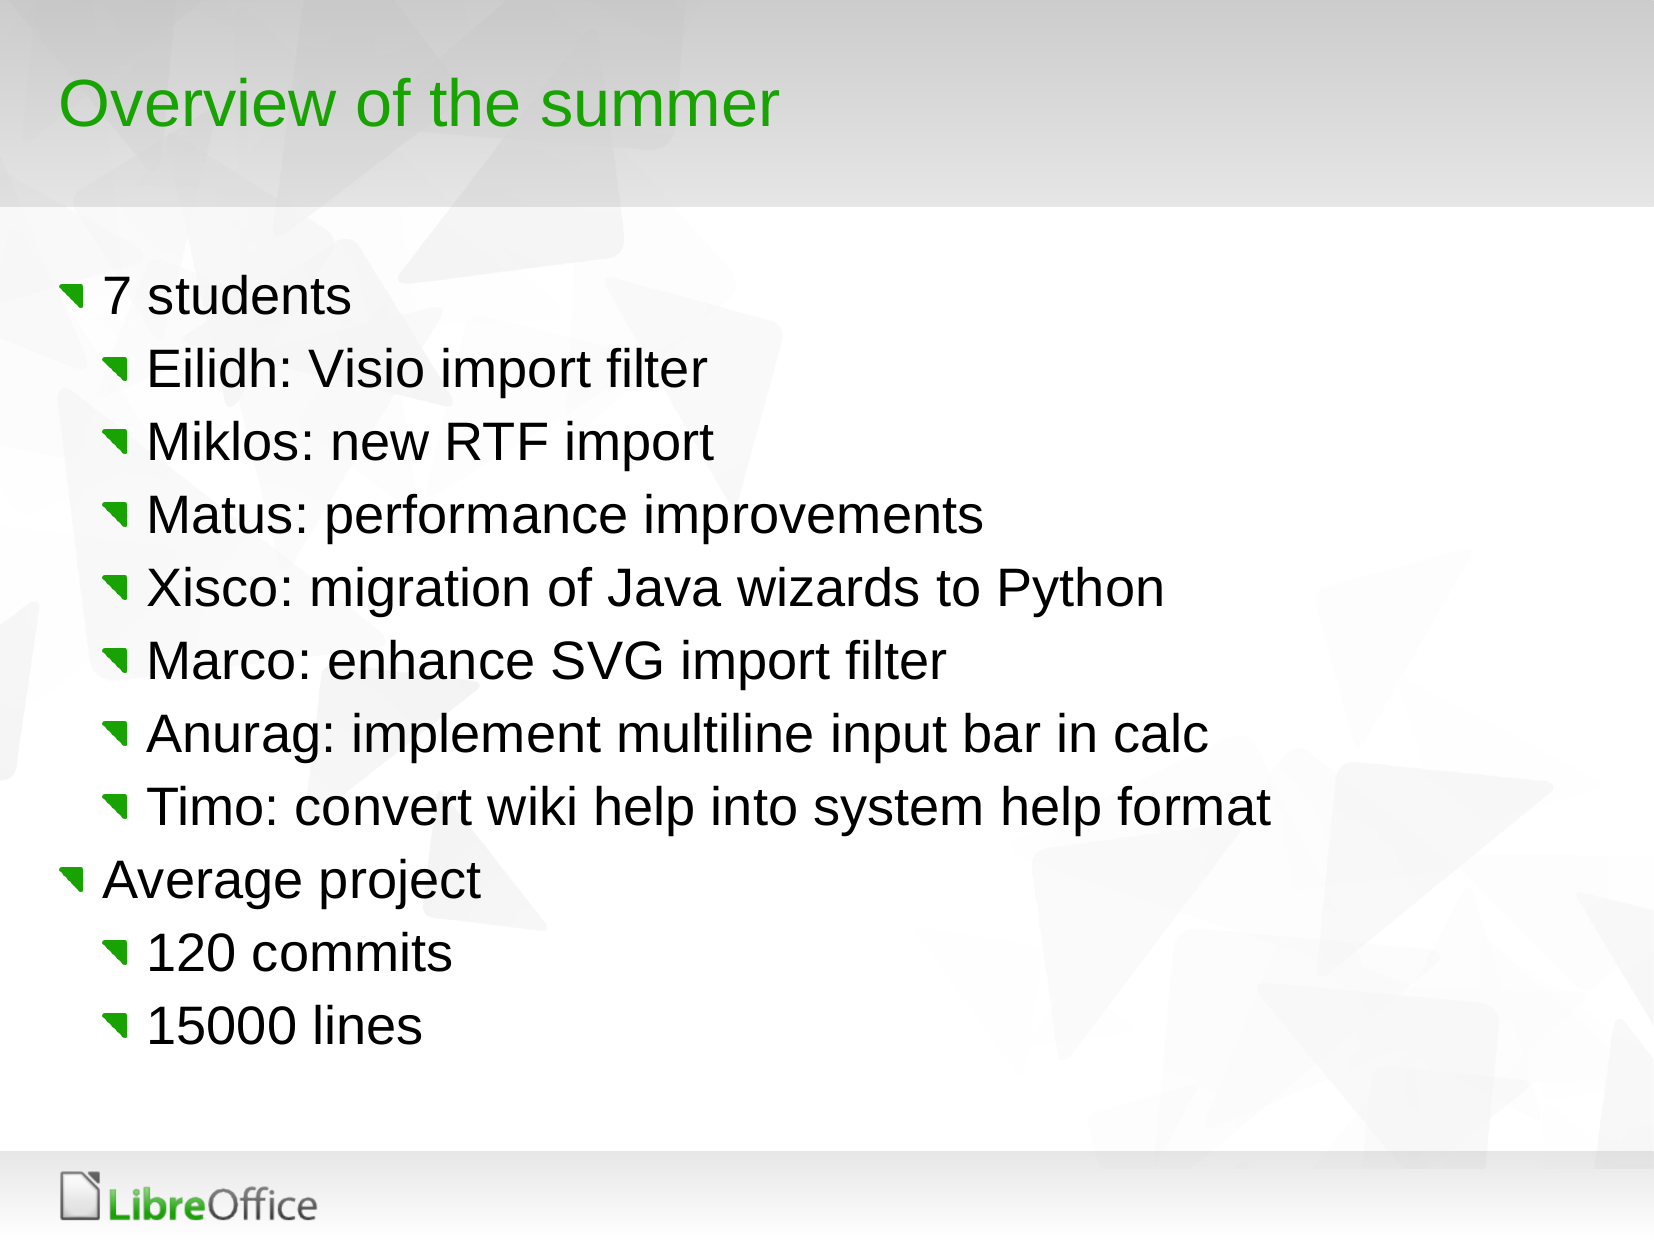

# Overview of the summer
7 students
Eilidh: Visio import filter
Miklos: new RTF import
Matus: performance improvements
Xisco: migration of Java wizards to Python
Marco: enhance SVG import filter
Anurag: implement multiline input bar in calc
Timo: convert wiki help into system help format
Average project
120 commits
15000 lines